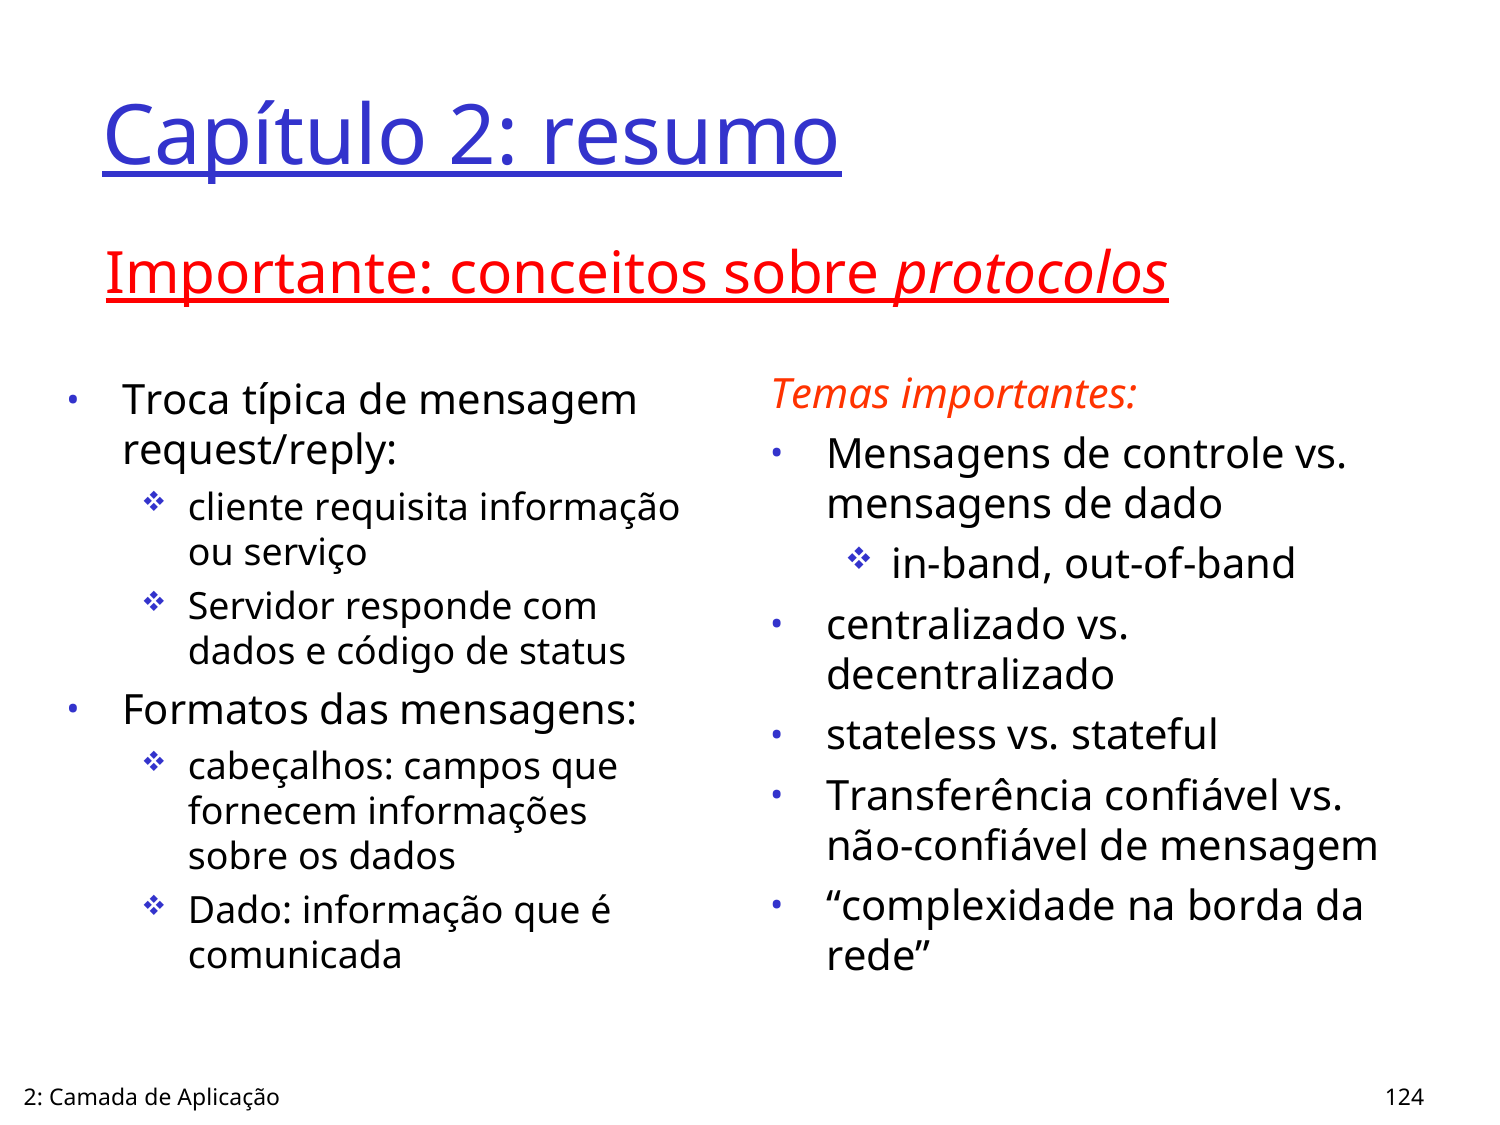

# Capítulo 2: resumo
Importante: conceitos sobre protocolos
Temas importantes:
Mensagens de controle vs. mensagens de dado
in-band, out-of-band
centralizado vs. decentralizado
stateless vs. stateful
Transferência confiável vs. não-confiável de mensagem
“complexidade na borda da rede”
Troca típica de mensagem request/reply:
cliente requisita informação ou serviço
Servidor responde com dados e código de status
Formatos das mensagens:
cabeçalhos: campos que fornecem informações sobre os dados
Dado: informação que é comunicada
124